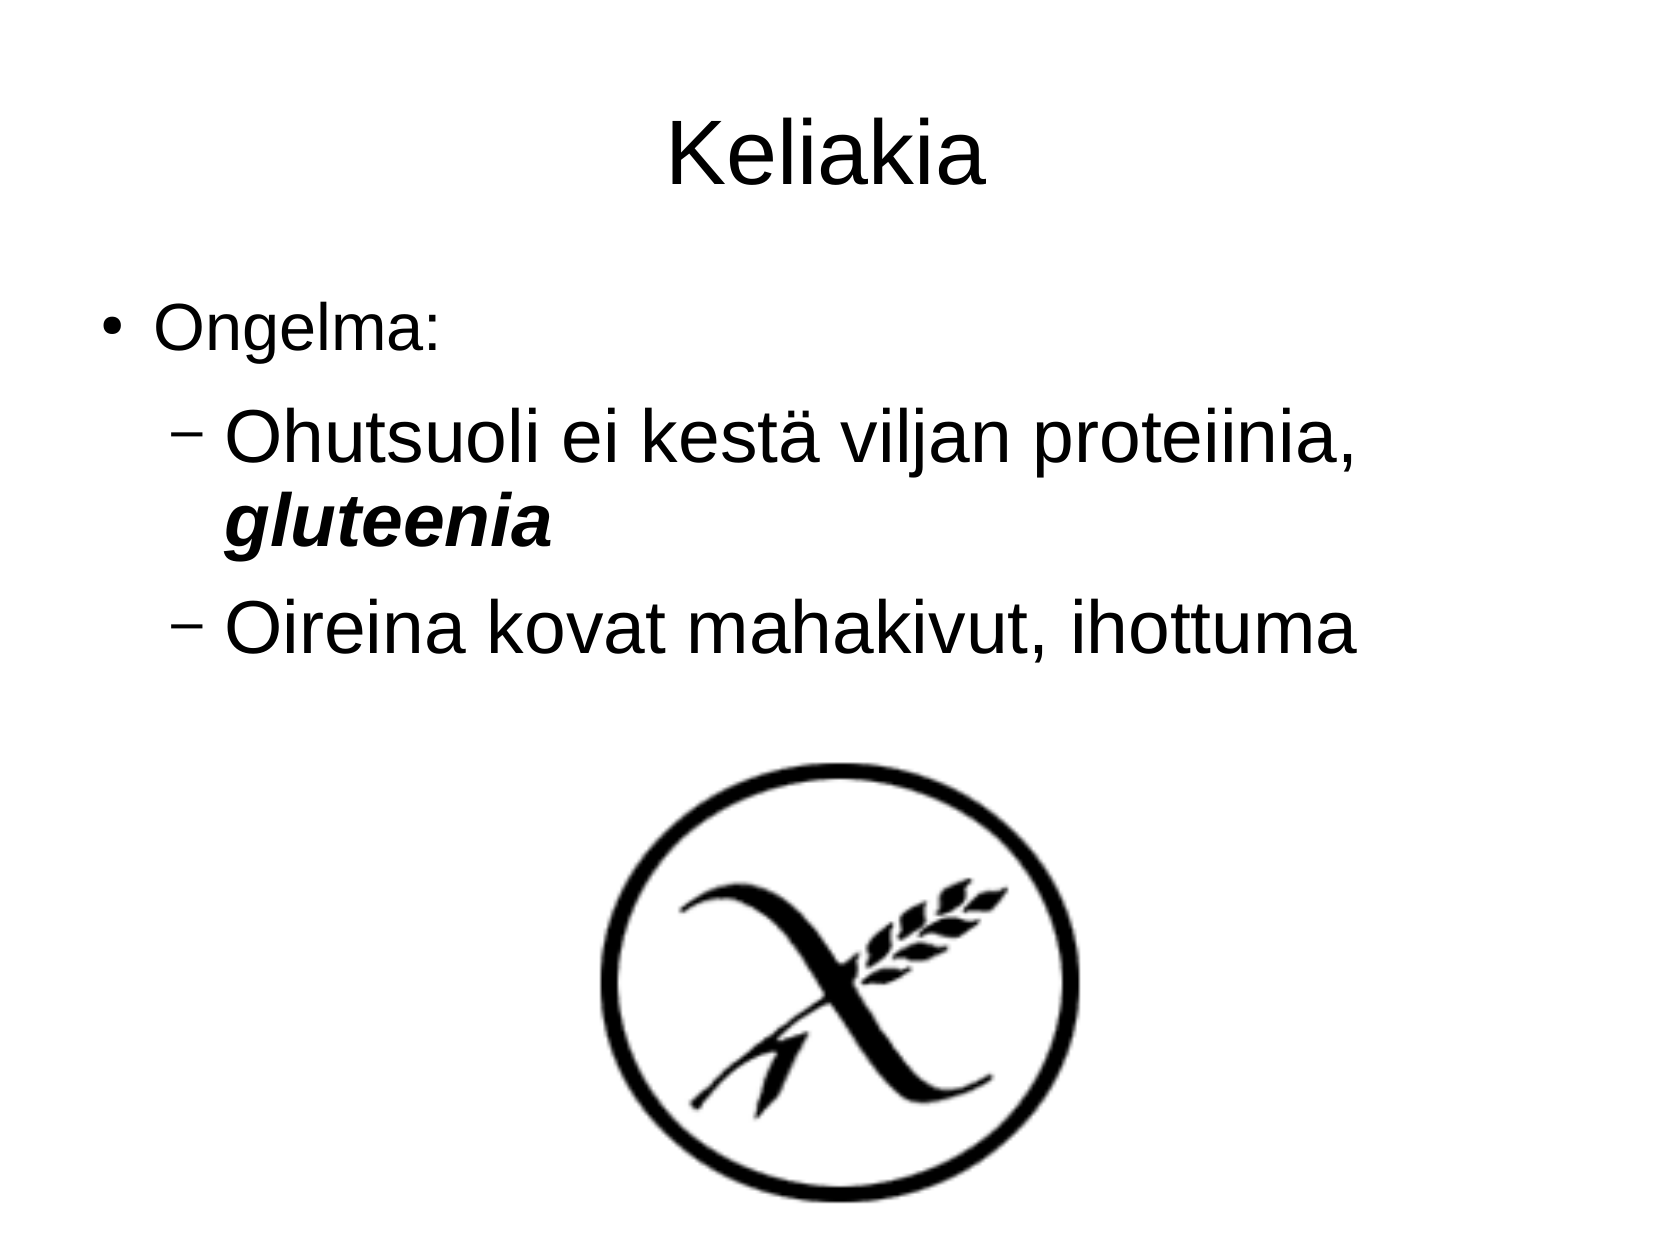

# Keliakia
Ongelma:
Ohutsuoli ei kestä viljan proteiinia, gluteenia
Oireina kovat mahakivut, ihottuma